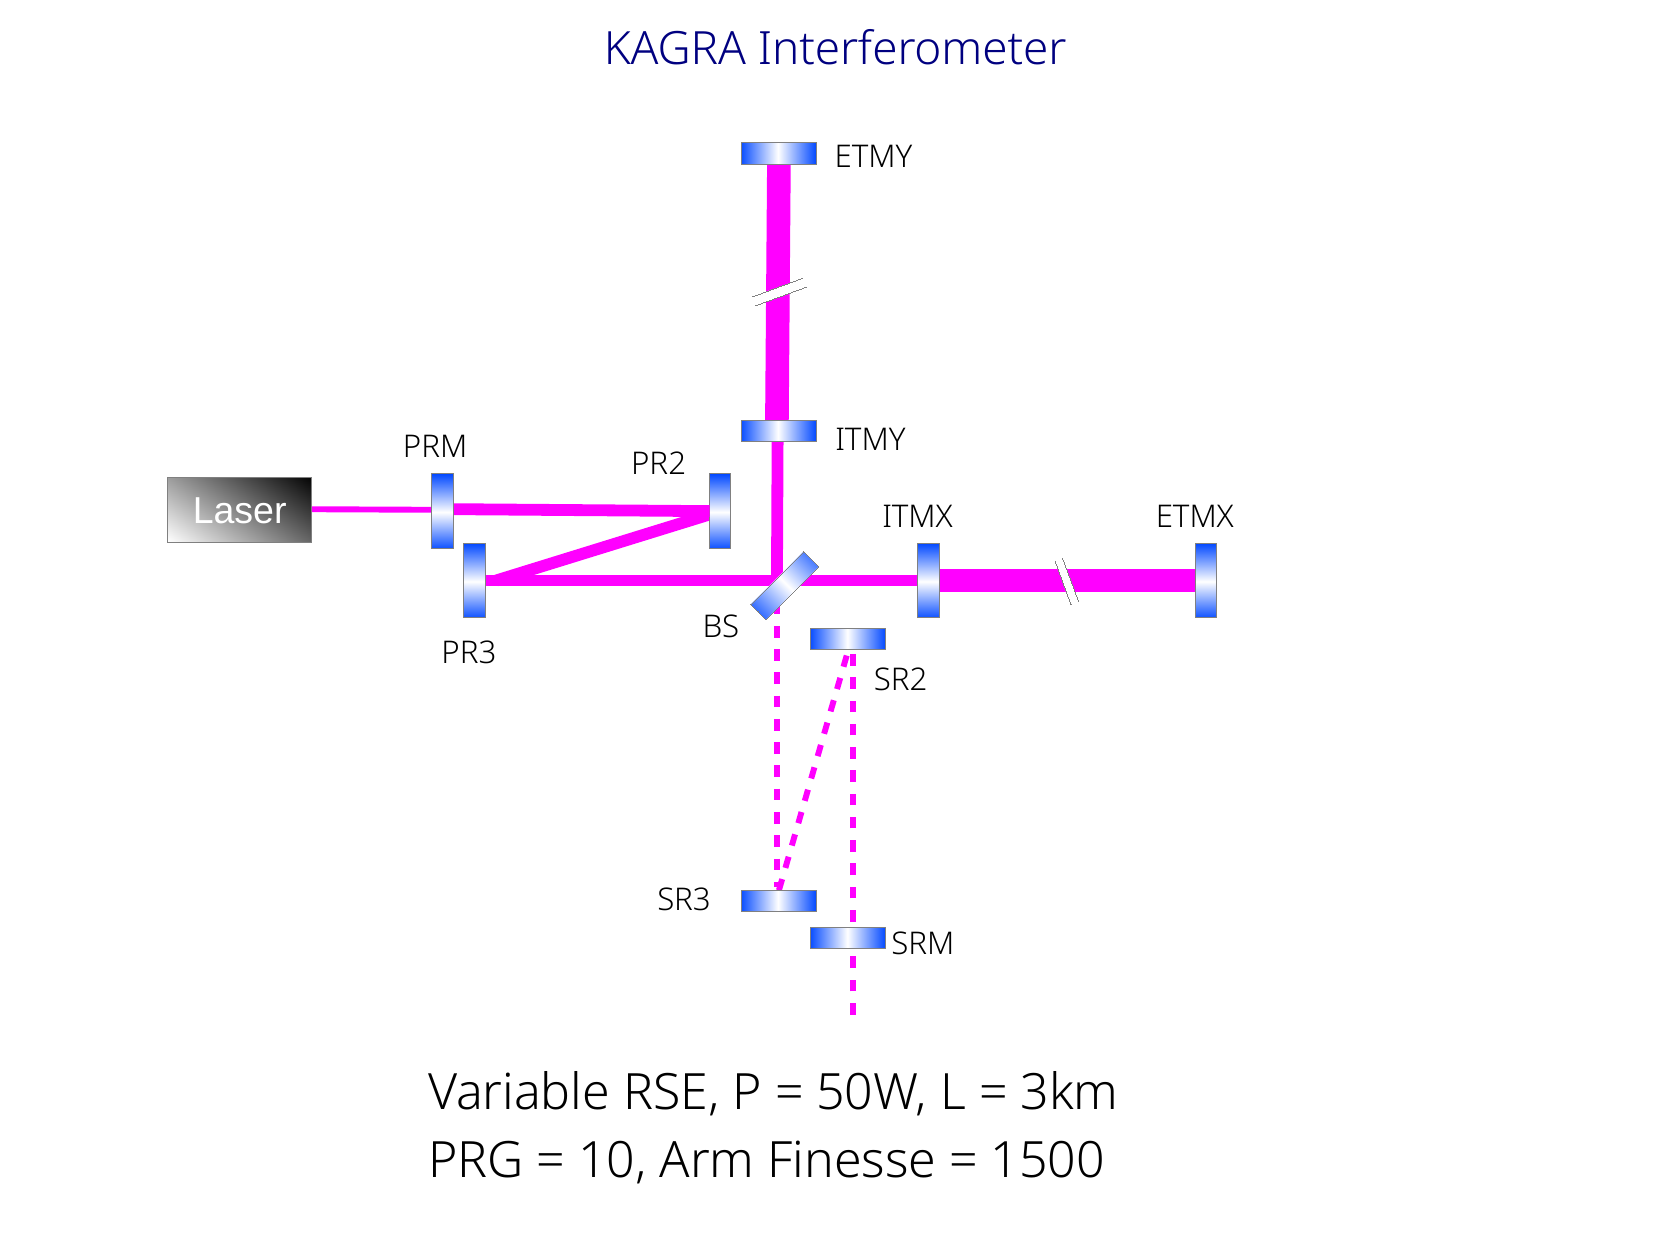

KAGRA Interferometer
ETMY
ITMY
PRM
PR2
Laser
ITMX
ETMX
BS
PR3
SR2
SR3
SRM
Variable RSE, P = 50W, L = 3km
PRG = 10, Arm Finesse = 1500